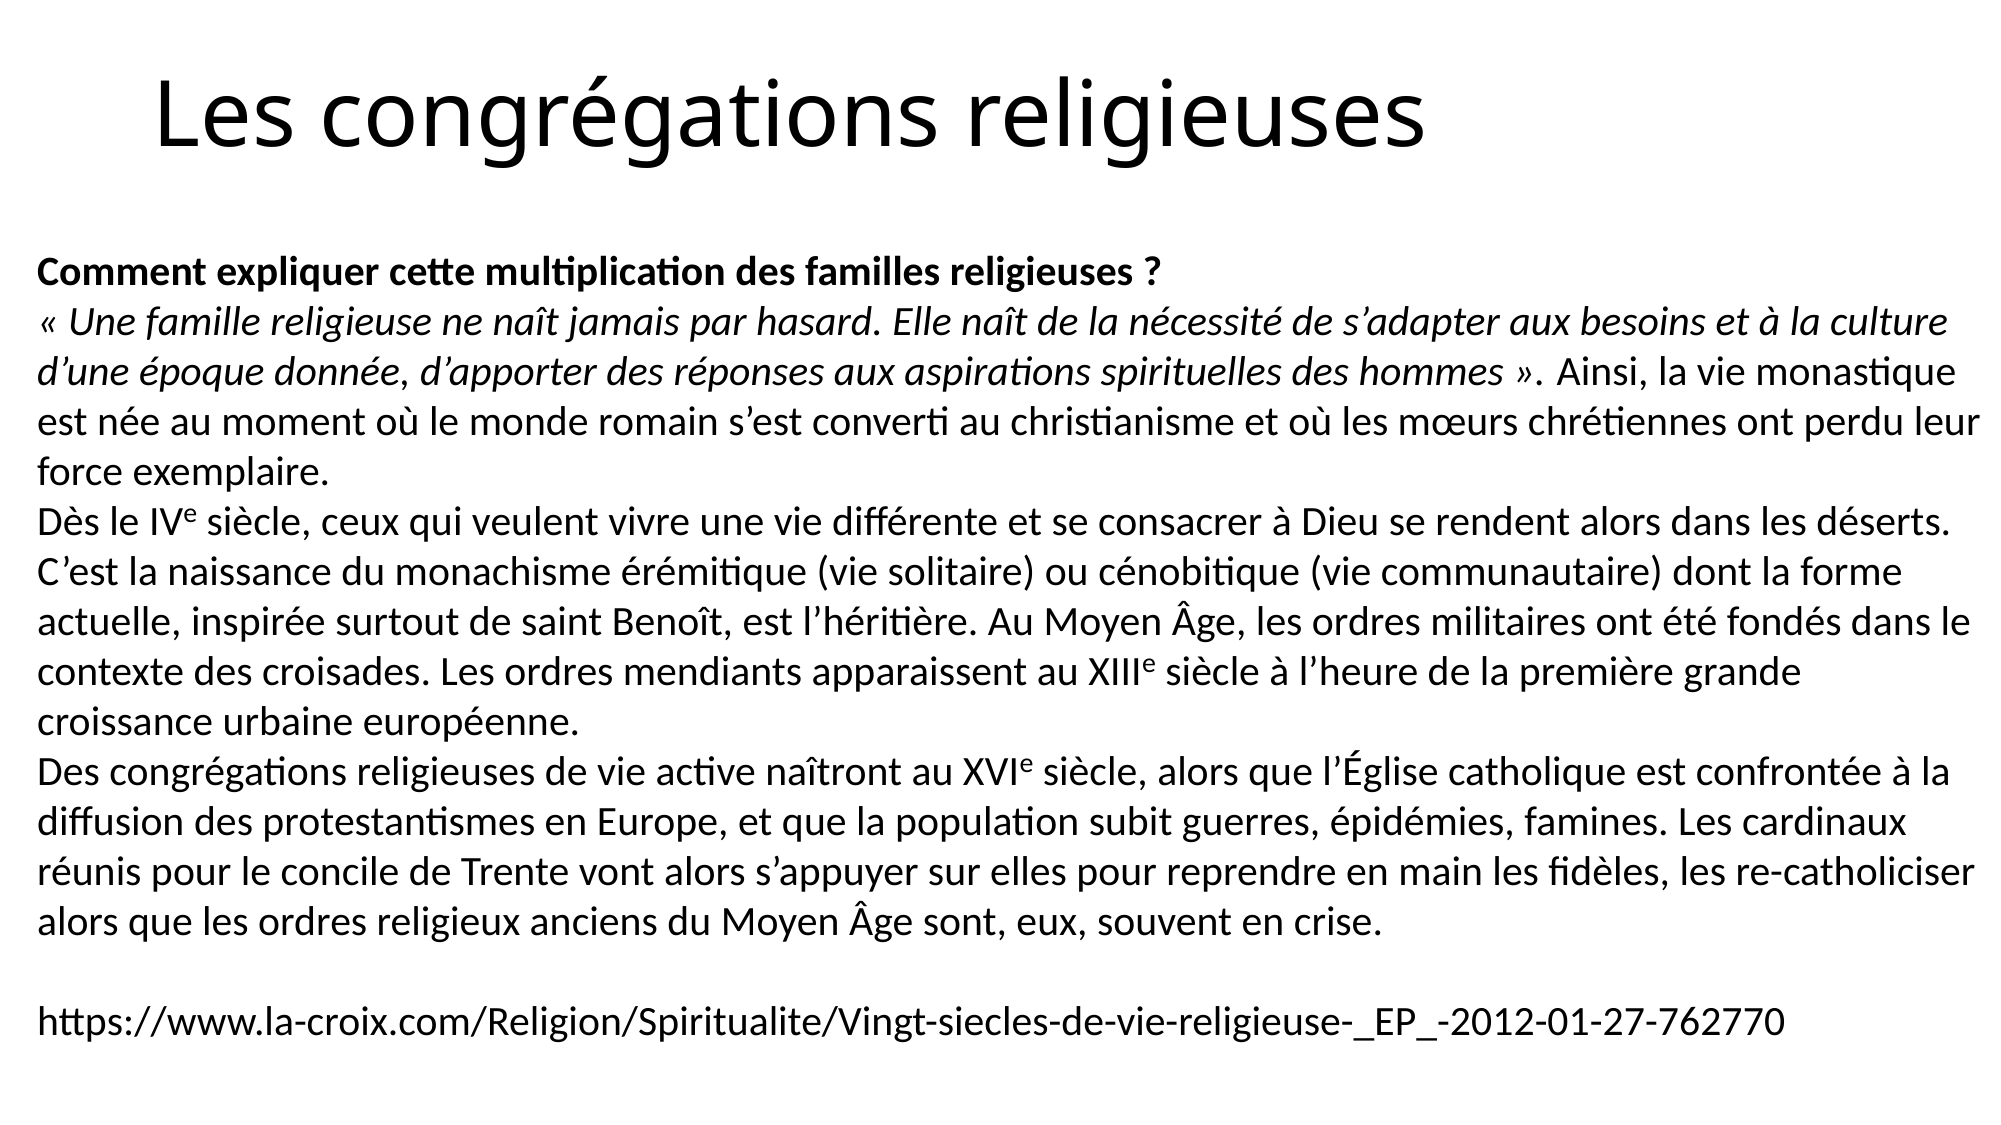

Les congrégations religieuses
Comment expliquer cette multiplication des familles religieuses ?
« Une famille religieuse ne naît jamais par hasard. Elle naît de la nécessité de s’adapter aux besoins et à la culture d’une époque donnée, d’apporter des réponses aux aspirations spirituelles des hommes ». Ainsi, la vie monastique est née au moment où le monde romain s’est converti au christianisme et où les mœurs chrétiennes ont perdu leur force exemplaire.
Dès le IVe siècle, ceux qui veulent vivre une vie différente et se consacrer à Dieu se rendent alors dans les déserts. C’est la naissance du monachisme érémitique (vie solitaire) ou cénobitique (vie communautaire) dont la forme actuelle, inspirée surtout de saint Benoît, est l’héritière. Au Moyen Âge, les ordres militaires ont été fondés dans le contexte des croisades. Les ordres mendiants apparaissent au XIIIe siècle à l’heure de la première grande croissance urbaine européenne.
Des congrégations religieuses de vie active naîtront au XVIe siècle, alors que l’Église catholique est confrontée à la diffusion des protestantismes en Europe, et que la population subit guerres, épidémies, famines. Les cardinaux réunis pour le concile de Trente vont alors s’appuyer sur elles pour reprendre en main les fidèles, les re-catholiciser alors que les ordres religieux anciens du Moyen Âge sont, eux, souvent en crise.
https://www.la-croix.com/Religion/Spiritualite/Vingt-siecles-de-vie-religieuse-_EP_-2012-01-27-762770